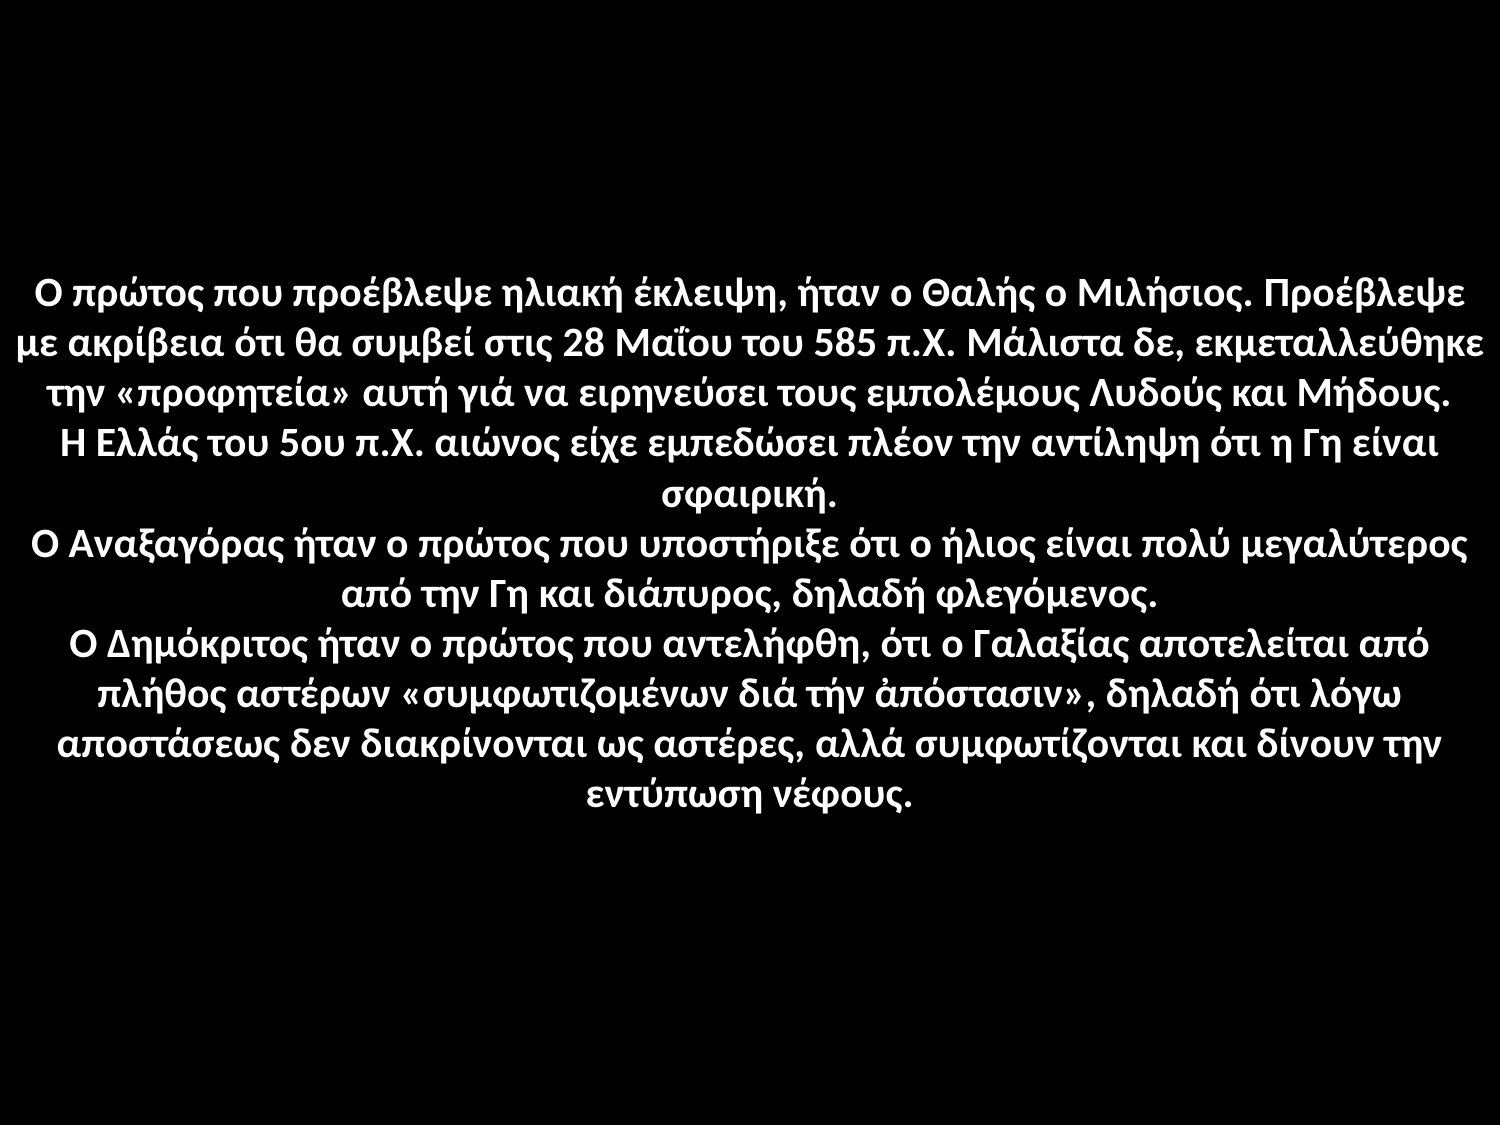

Ο πρώτος που προέβλεψε ηλιακή έκλειψη, ήταν ο Θαλής ο Μιλήσιος. Προέβλεψε με ακρίβεια ότι θα συμβεί στις 28 Μαΐου του 585 π.Χ. Μάλιστα δε, εκμεταλλεύθηκε την «προφητεία» αυτή γιά να ειρηνεύσει τους εμπολέμους Λυδούς και Μήδους.
Η Ελλάς του 5ου π.Χ. αιώνος είχε εμπεδώσει πλέον την αντίληψη ότι η Γη είναι σφαιρική.
Ο Αναξαγόρας ήταν ο πρώτος που υποστήριξε ότι ο ήλιος είναι πολύ μεγαλύτερος από την Γη και διάπυρος, δηλαδή φλεγόμενος.
Ο Δημόκριτος ήταν ο πρώτος που αντελήφθη, ότι ο Γαλαξίας αποτελείται από πλήθος αστέρων «συμφωτιζομένων διά τήν ἀπόστασιν», δηλαδή ότι λόγω αποστάσεως δεν διακρίνονται ως αστέρες, αλλά συμφωτίζονται και δίνουν την εντύπωση νέφους.